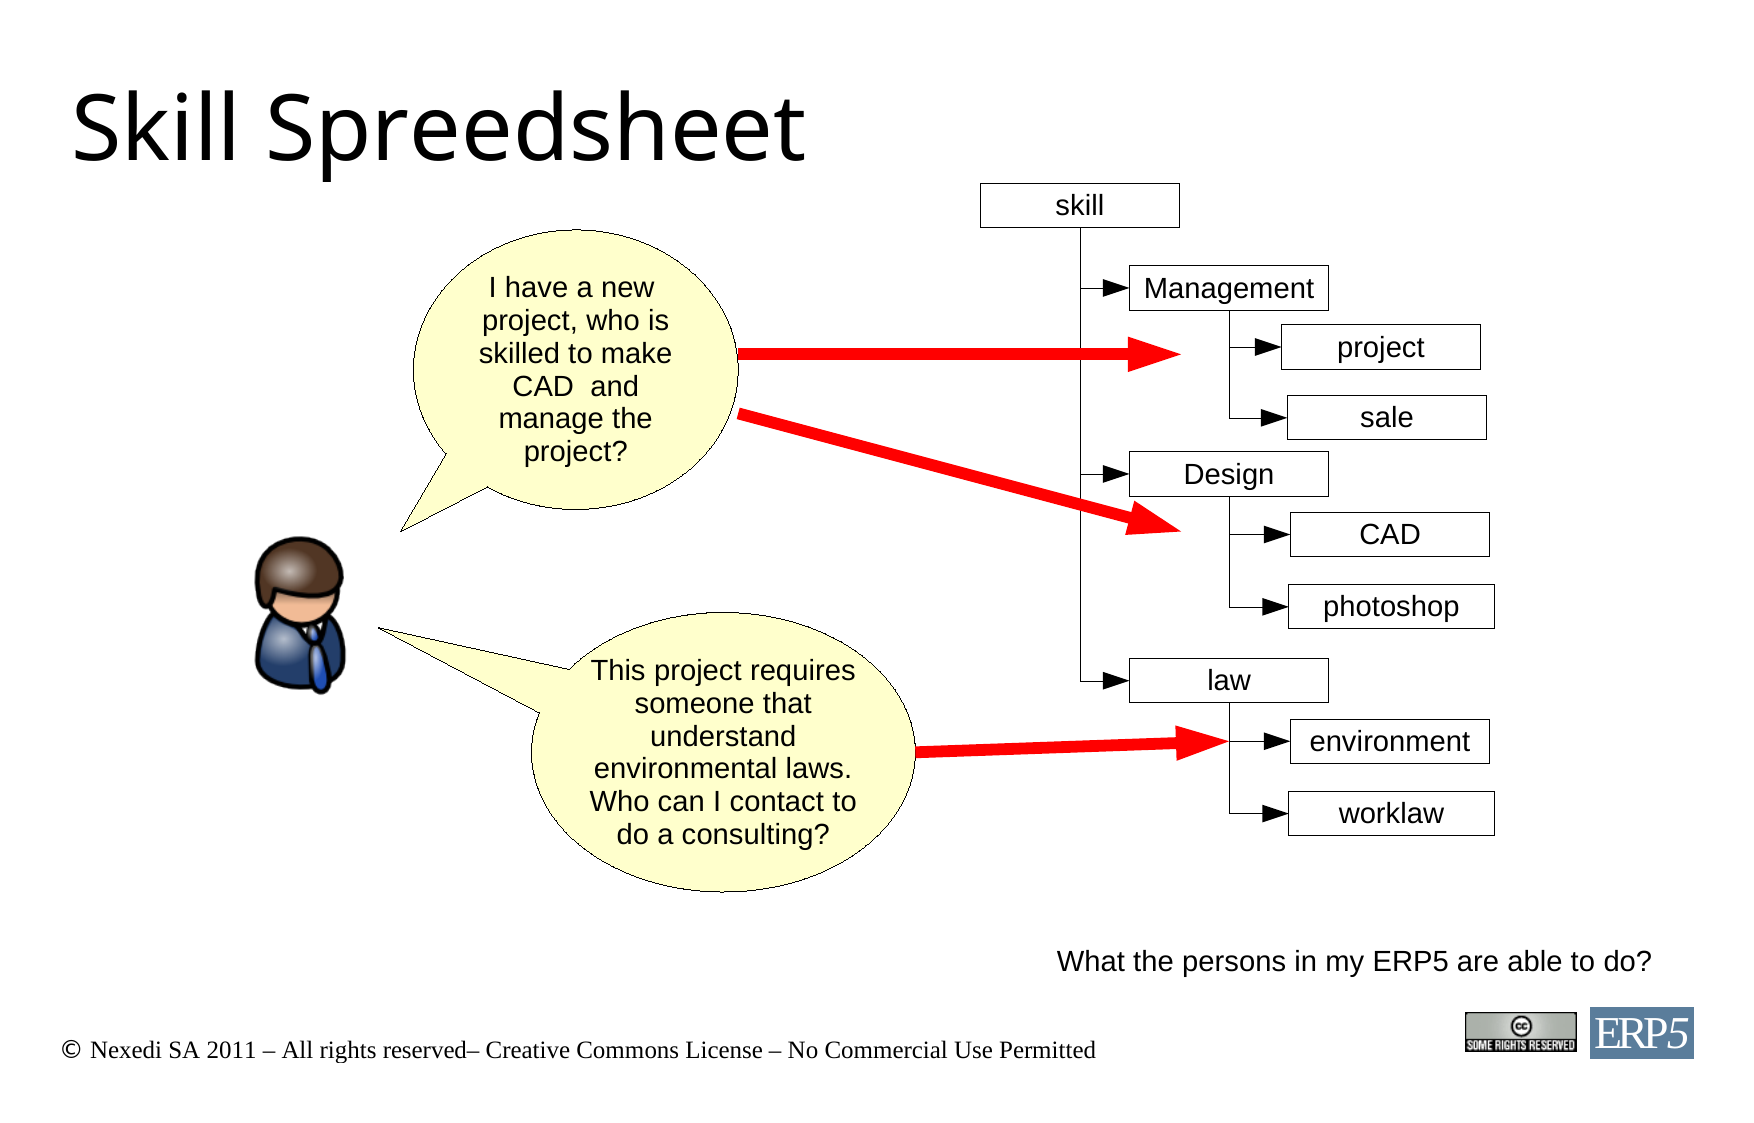

# Skill Spreedsheet
skill
I have a new project, who is skilled to make CAD and manage the project?
Management
project
sale
Design
CAD
photoshop
This project requires someone that understand environmental laws. Who can I contact to do a consulting?
law
environment
worklaw
What the persons in my ERP5 are able to do?